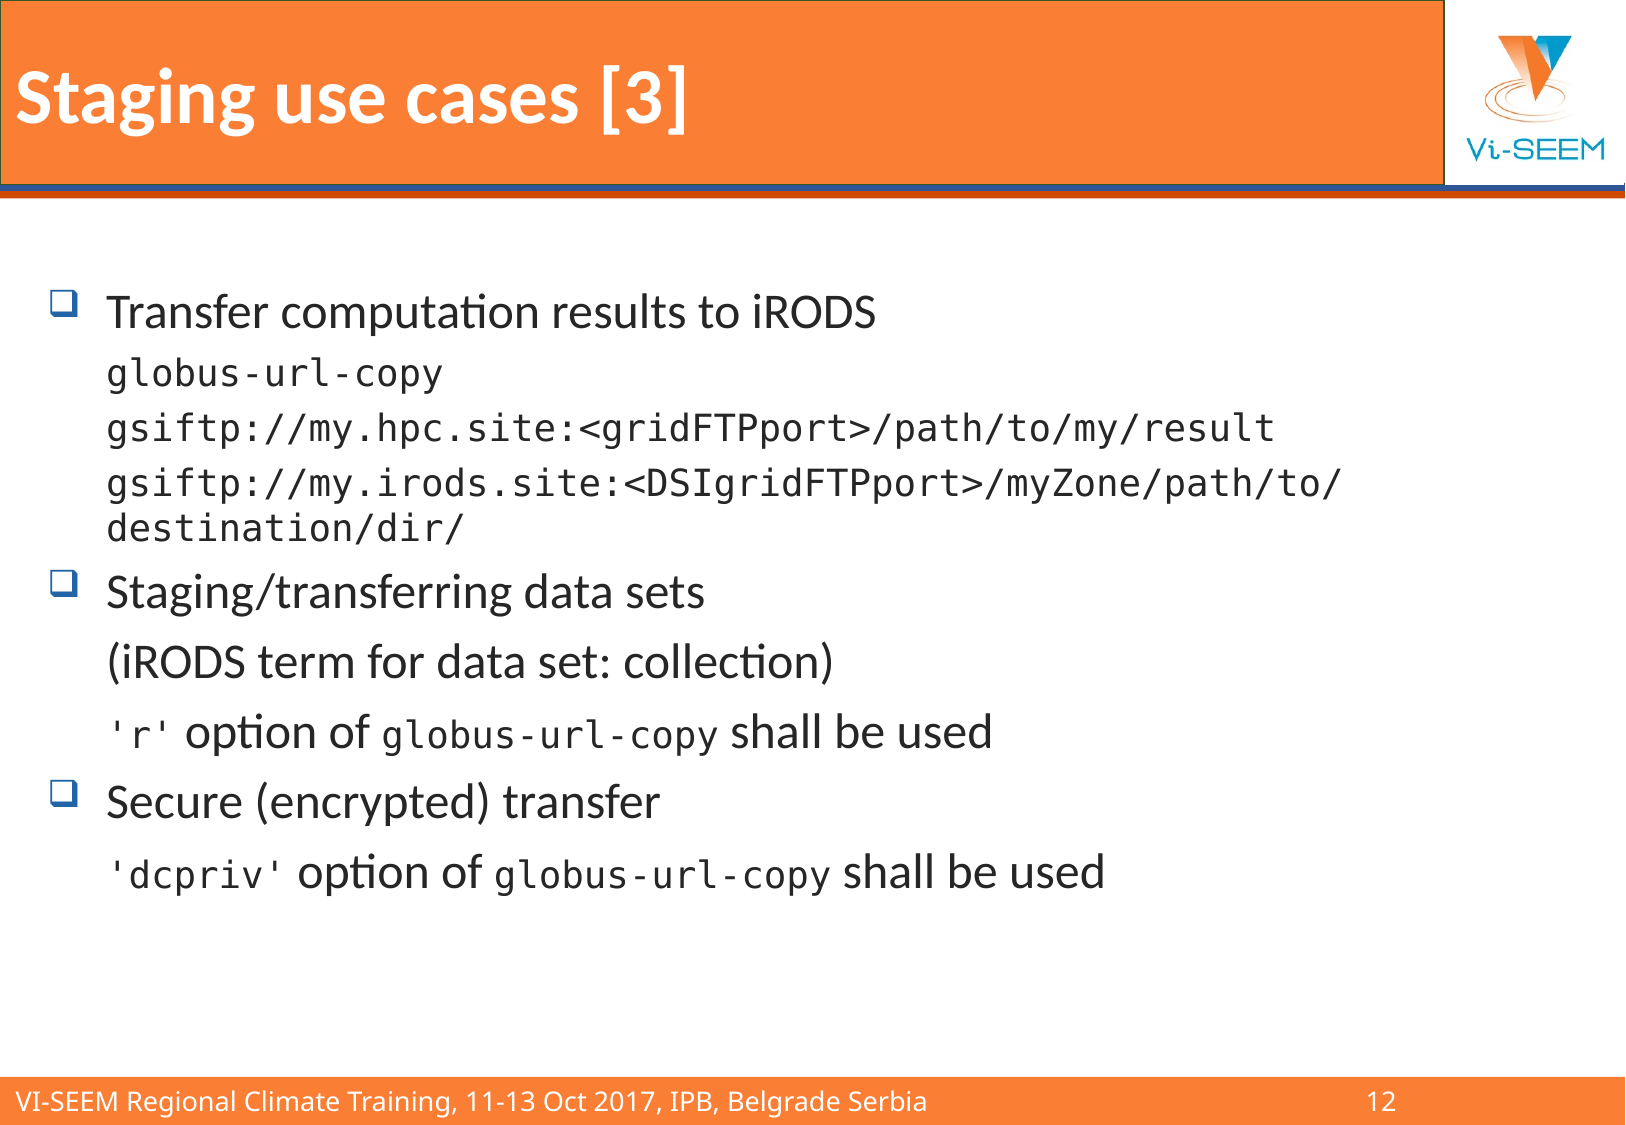

# Staging use cases [3]
Transfer computation results to iRODS
globus-url-copy
gsiftp://my.hpc.site:<gridFTPport>/path/to/my/result
gsiftp://my.irods.site:<DSIgridFTPport>/myZone/path/to/destination/dir/
Staging/transferring data sets
(iRODS term for data set: collection)
'r' option of globus-url-copy shall be used
Secure (encrypted) transfer
'dcpriv' option of globus-url-copy shall be used
VI-SEEM Regional Climate Training, 11-13 Oct 2017, IPB, Belgrade Serbia